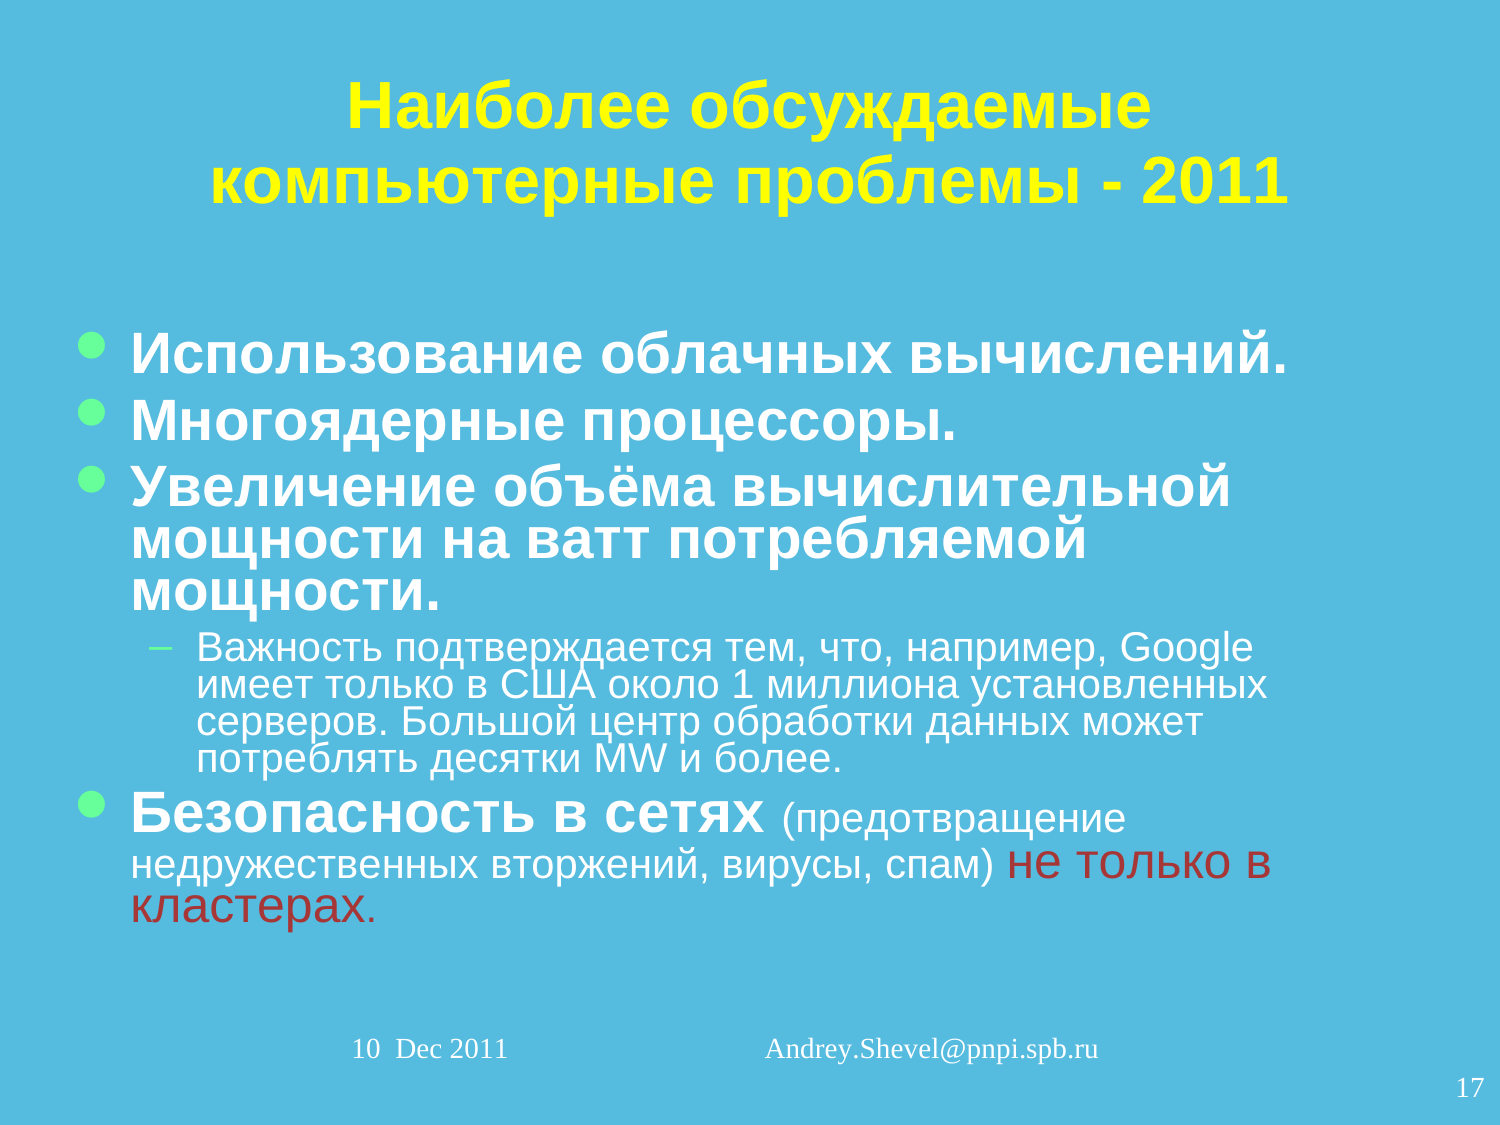

# Наиболее обсуждаемые компьютерные проблемы - 2011
Использование облачных вычислений.
Многоядерные процессоры.
Увеличение объёма вычислительной мощности на ватт потребляемой мощности.
Важность подтверждается тем, что, например, Google имеет только в США около 1 миллиона установленных серверов. Большой центр обработки данных может потреблять десятки MW и более.
Безопасность в сетях (предотвращение недружественных вторжений, вирусы, спам) не только в кластерах.
17